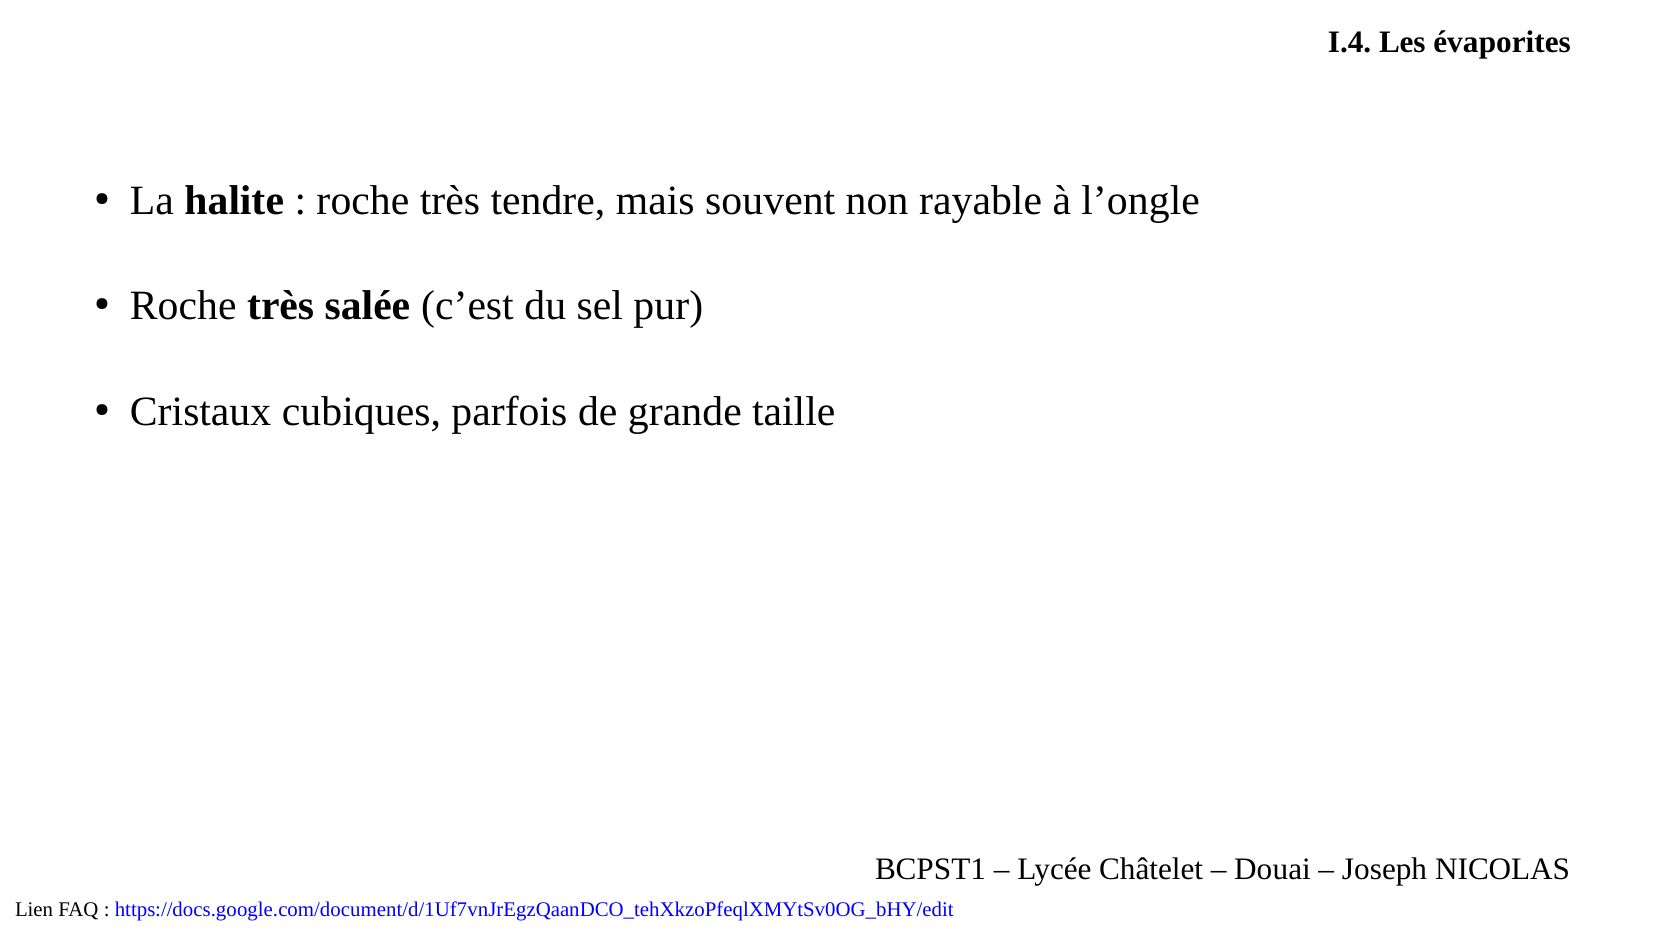

I.4. Les évaporites
La halite : roche très tendre, mais souvent non rayable à l’ongle
Roche très salée (c’est du sel pur)
Cristaux cubiques, parfois de grande taille
BCPST1 – Lycée Châtelet – Douai – Joseph NICOLAS
Lien FAQ : https://docs.google.com/document/d/1Uf7vnJrEgzQaanDCO_tehXkzoPfeqlXMYtSv0OG_bHY/edit